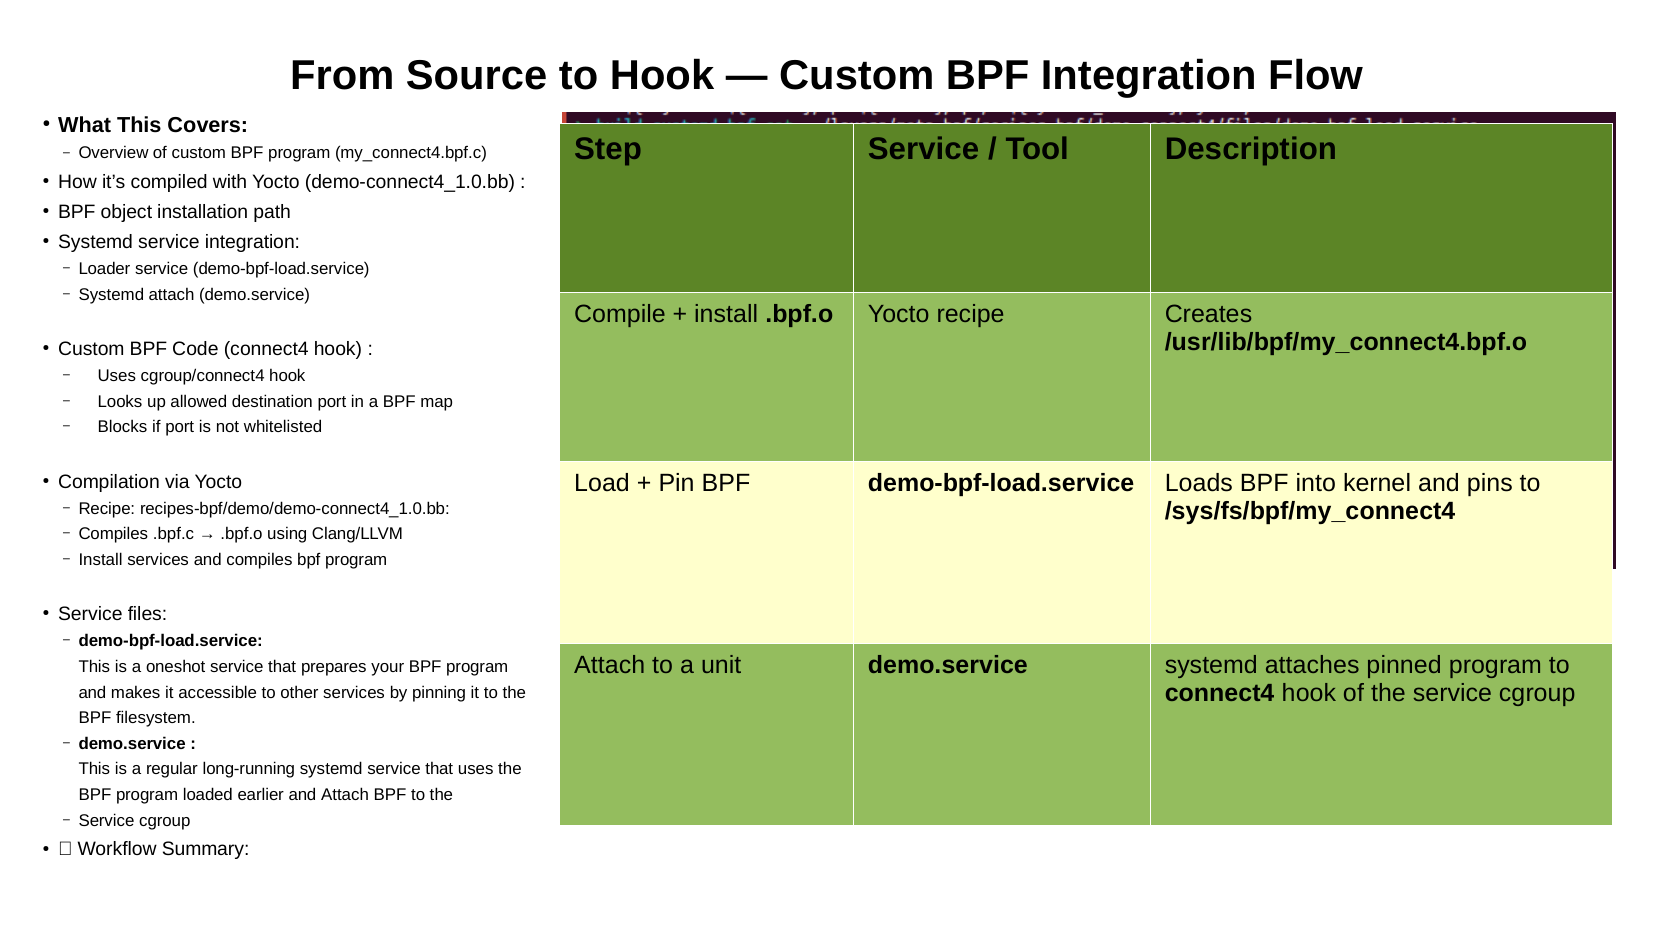

# From Source to Hook — Custom BPF Integration Flow
What This Covers:
Overview of custom BPF program (my_connect4.bpf.c)
How it’s compiled with Yocto (demo-connect4_1.0.bb) :
BPF object installation path
Systemd service integration:
Loader service (demo-bpf-load.service)
Systemd attach (demo.service)
Custom BPF Code (connect4 hook) :
 Uses cgroup/connect4 hook
 Looks up allowed destination port in a BPF map
 Blocks if port is not whitelisted
Compilation via Yocto
Recipe: recipes-bpf/demo/demo-connect4_1.0.bb:
Compiles .bpf.c → .bpf.o using Clang/LLVM
Install services and compiles bpf program
Service files:
demo-bpf-load.service:
This is a oneshot service that prepares your BPF program
and makes it accessible to other services by pinning it to the
BPF filesystem.
demo.service :
This is a regular long-running systemd service that uses the
BPF program loaded earlier and Attach BPF to the
Service cgroup
🔁 Workflow Summary:
| Step | Service / Tool | Description |
| --- | --- | --- |
| Compile + install .bpf.o | Yocto recipe | Creates /usr/lib/bpf/my\_connect4.bpf.o |
| Load + Pin BPF | demo-bpf-load.service | Loads BPF into kernel and pins to /sys/fs/bpf/my\_connect4 |
| Attach to a unit | demo.service | systemd attaches pinned program to connect4 hook of the service cgroup |